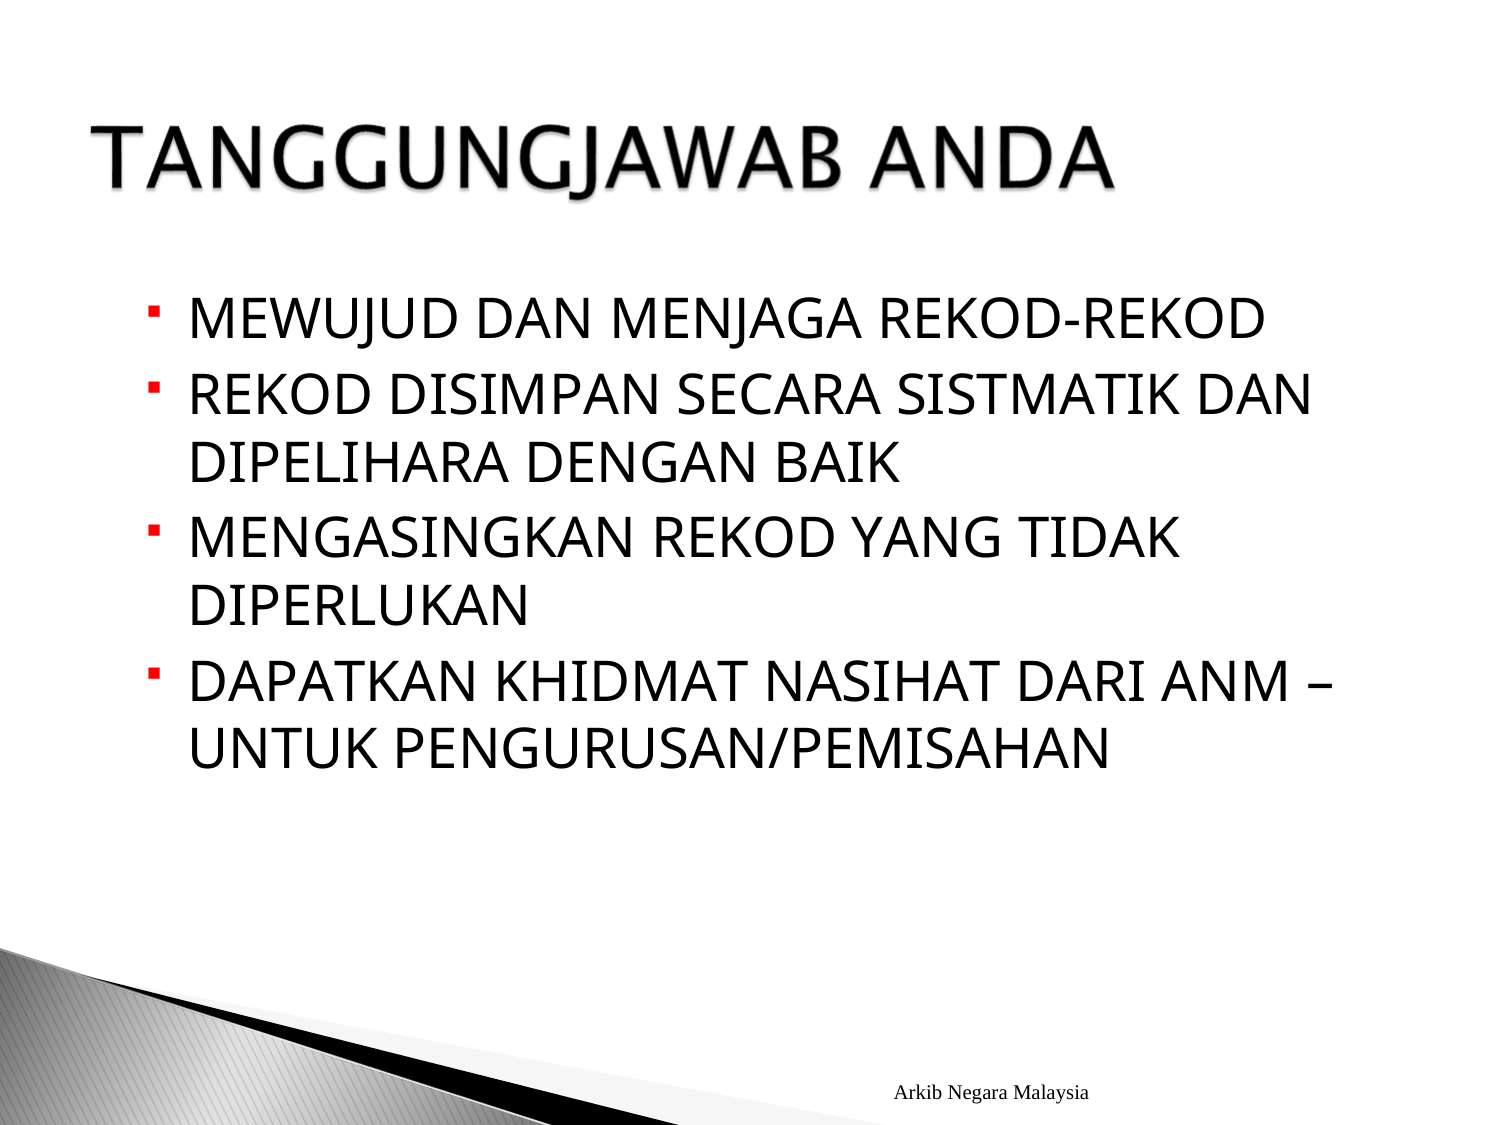

# MEWUJUD DAN MENJAGA REKOD-REKOD
REKOD DISIMPAN SECARA SISTMATIK DAN DIPELIHARA DENGAN BAIK
MENGASINGKAN REKOD YANG TIDAK DIPERLUKAN
DAPATKAN KHIDMAT NASIHAT DARI ANM – UNTUK PENGURUSAN/PEMISAHAN
Arkib Negara Malaysia